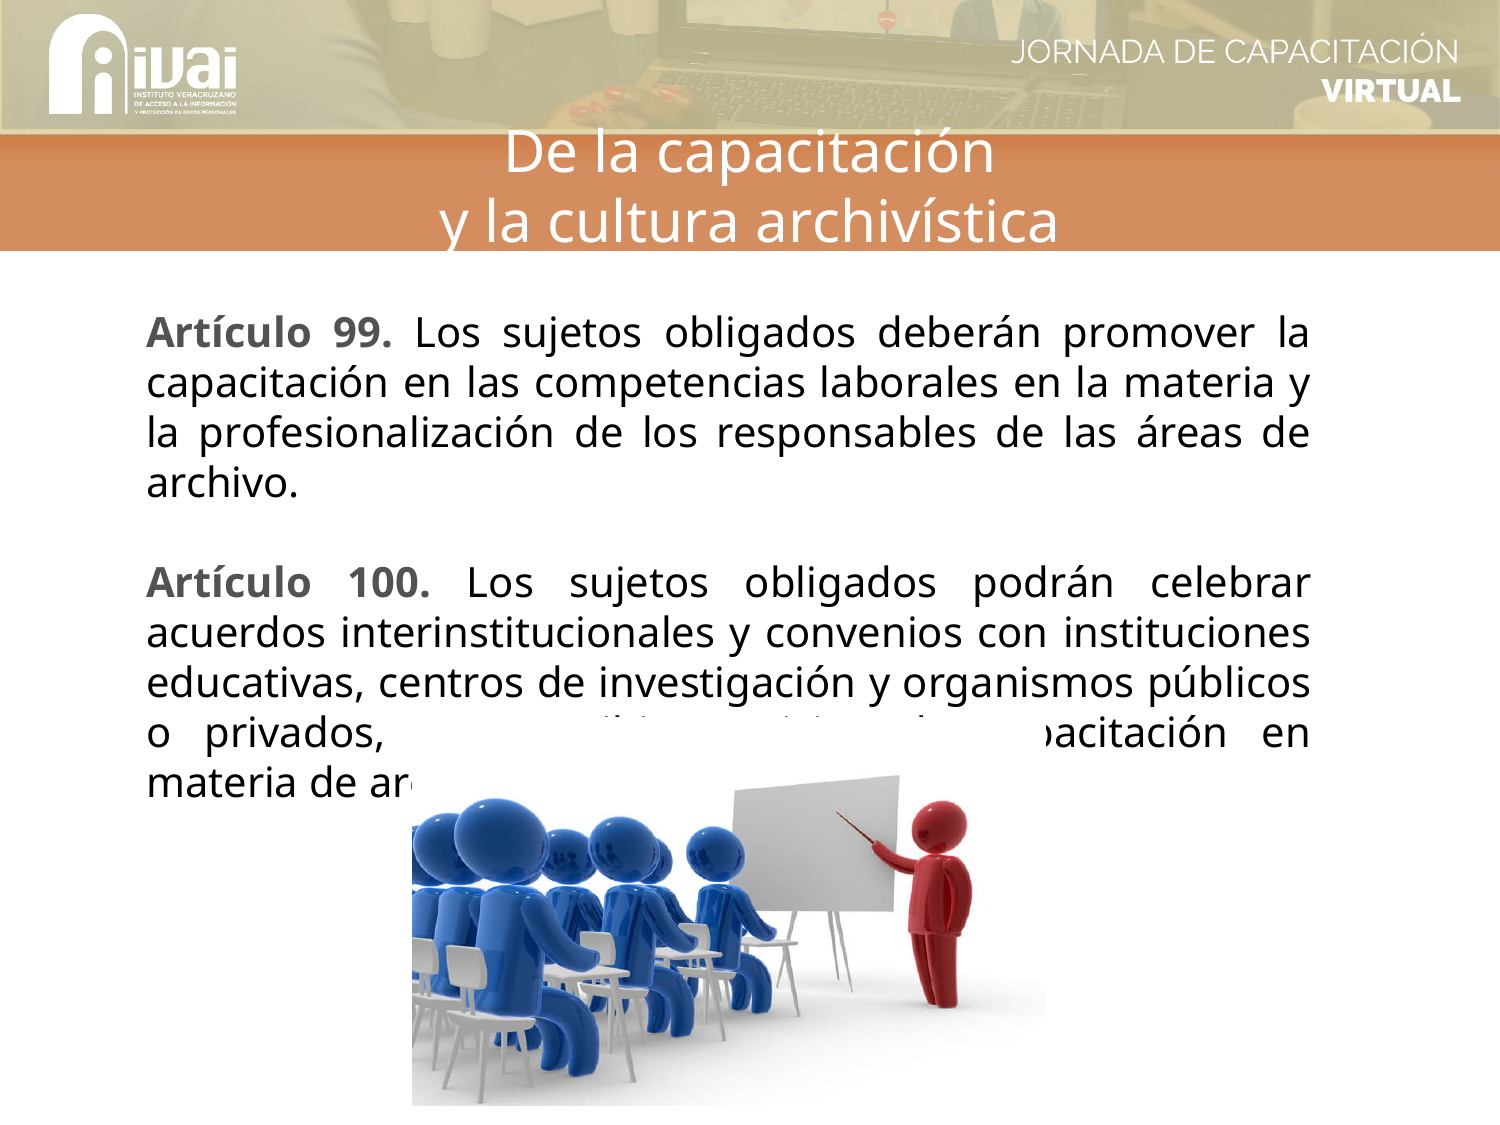

De la capacitación
y la cultura archivística
Artículo 99. Los sujetos obligados deberán promover la capacitación en las competencias laborales en la materia y la profesionalización de los responsables de las áreas de archivo.
Artículo 100. Los sujetos obligados podrán celebrar acuerdos interinstitucionales y convenios con instituciones educativas, centros de investigación y organismos públicos o privados, para recibir servicios de capacitación en materia de archivos.